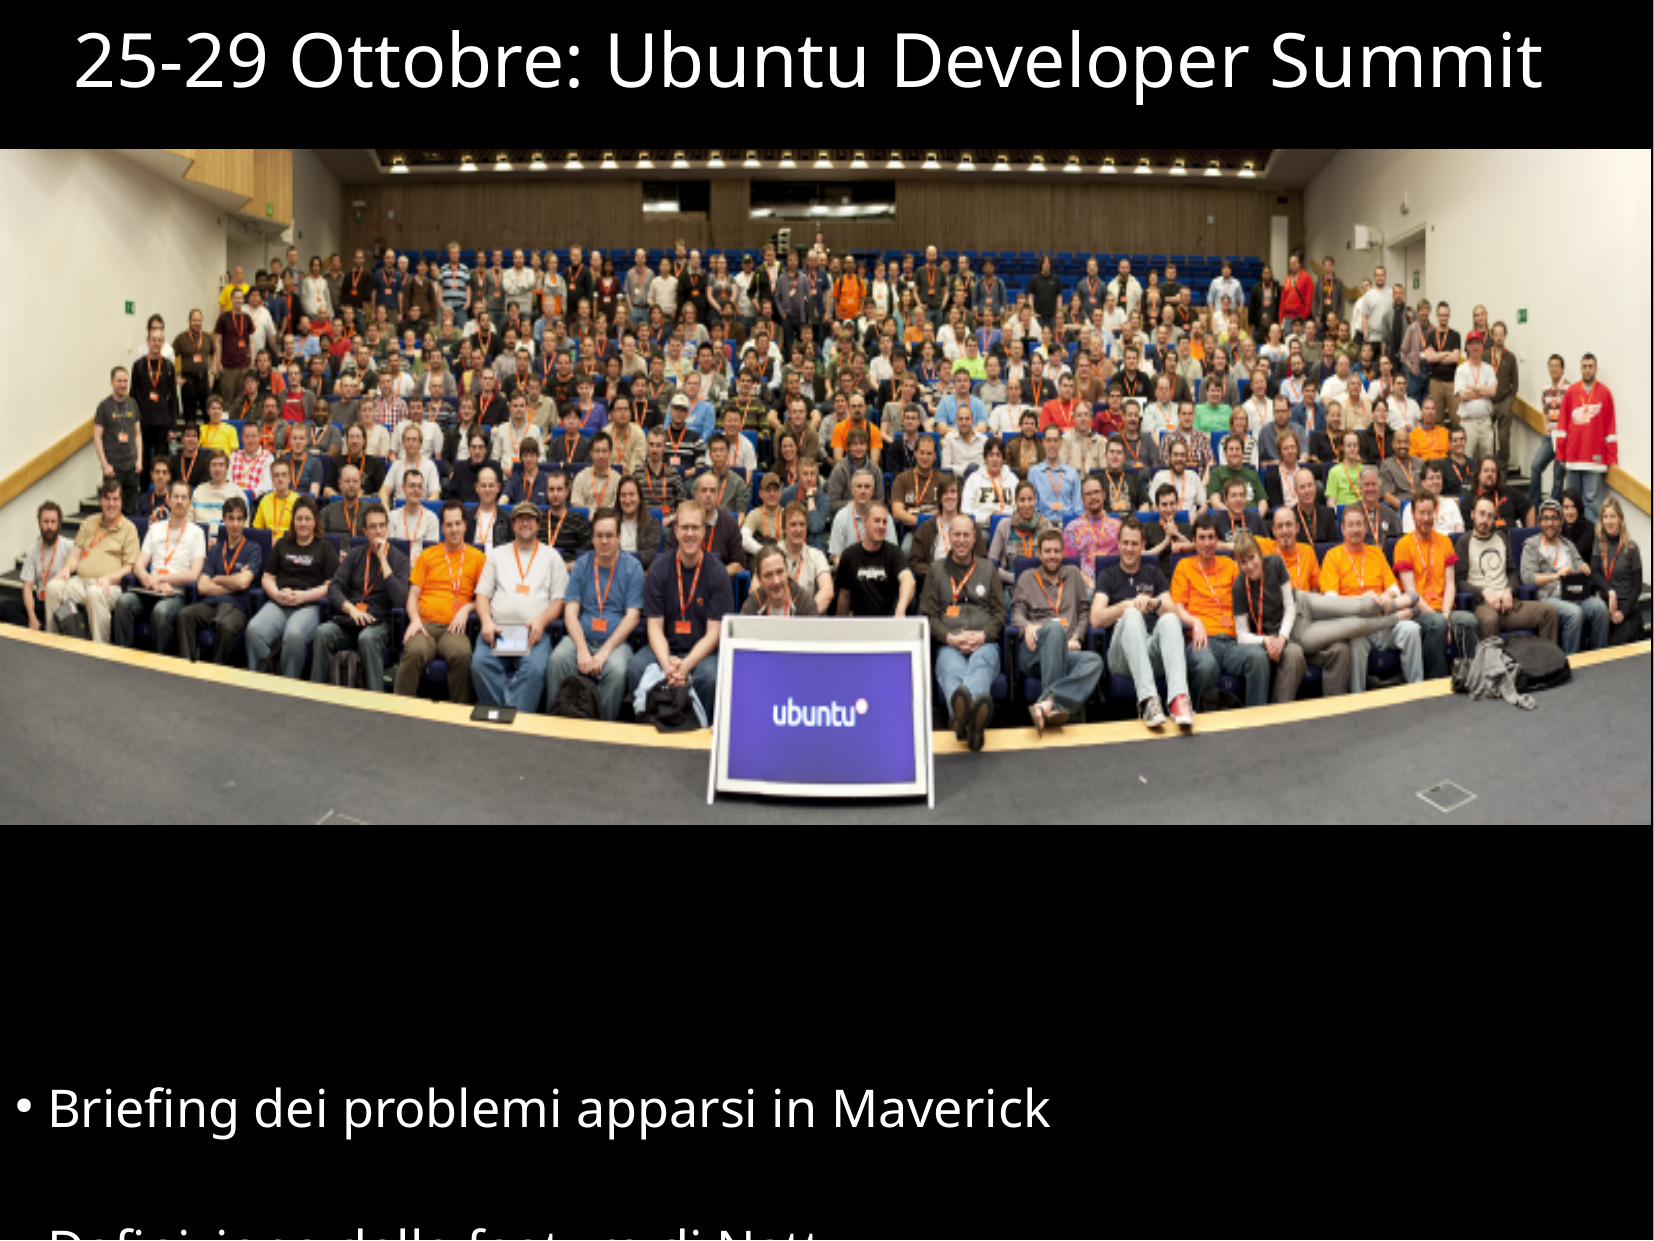

25-29 Ottobre: Ubuntu Developer Summit
 Briefing dei problemi apparsi in Maverick
 Definizione delle feature di Natty
 Un'ottima scusa per bere qualche birra con vecchi e nuovi amici. :)